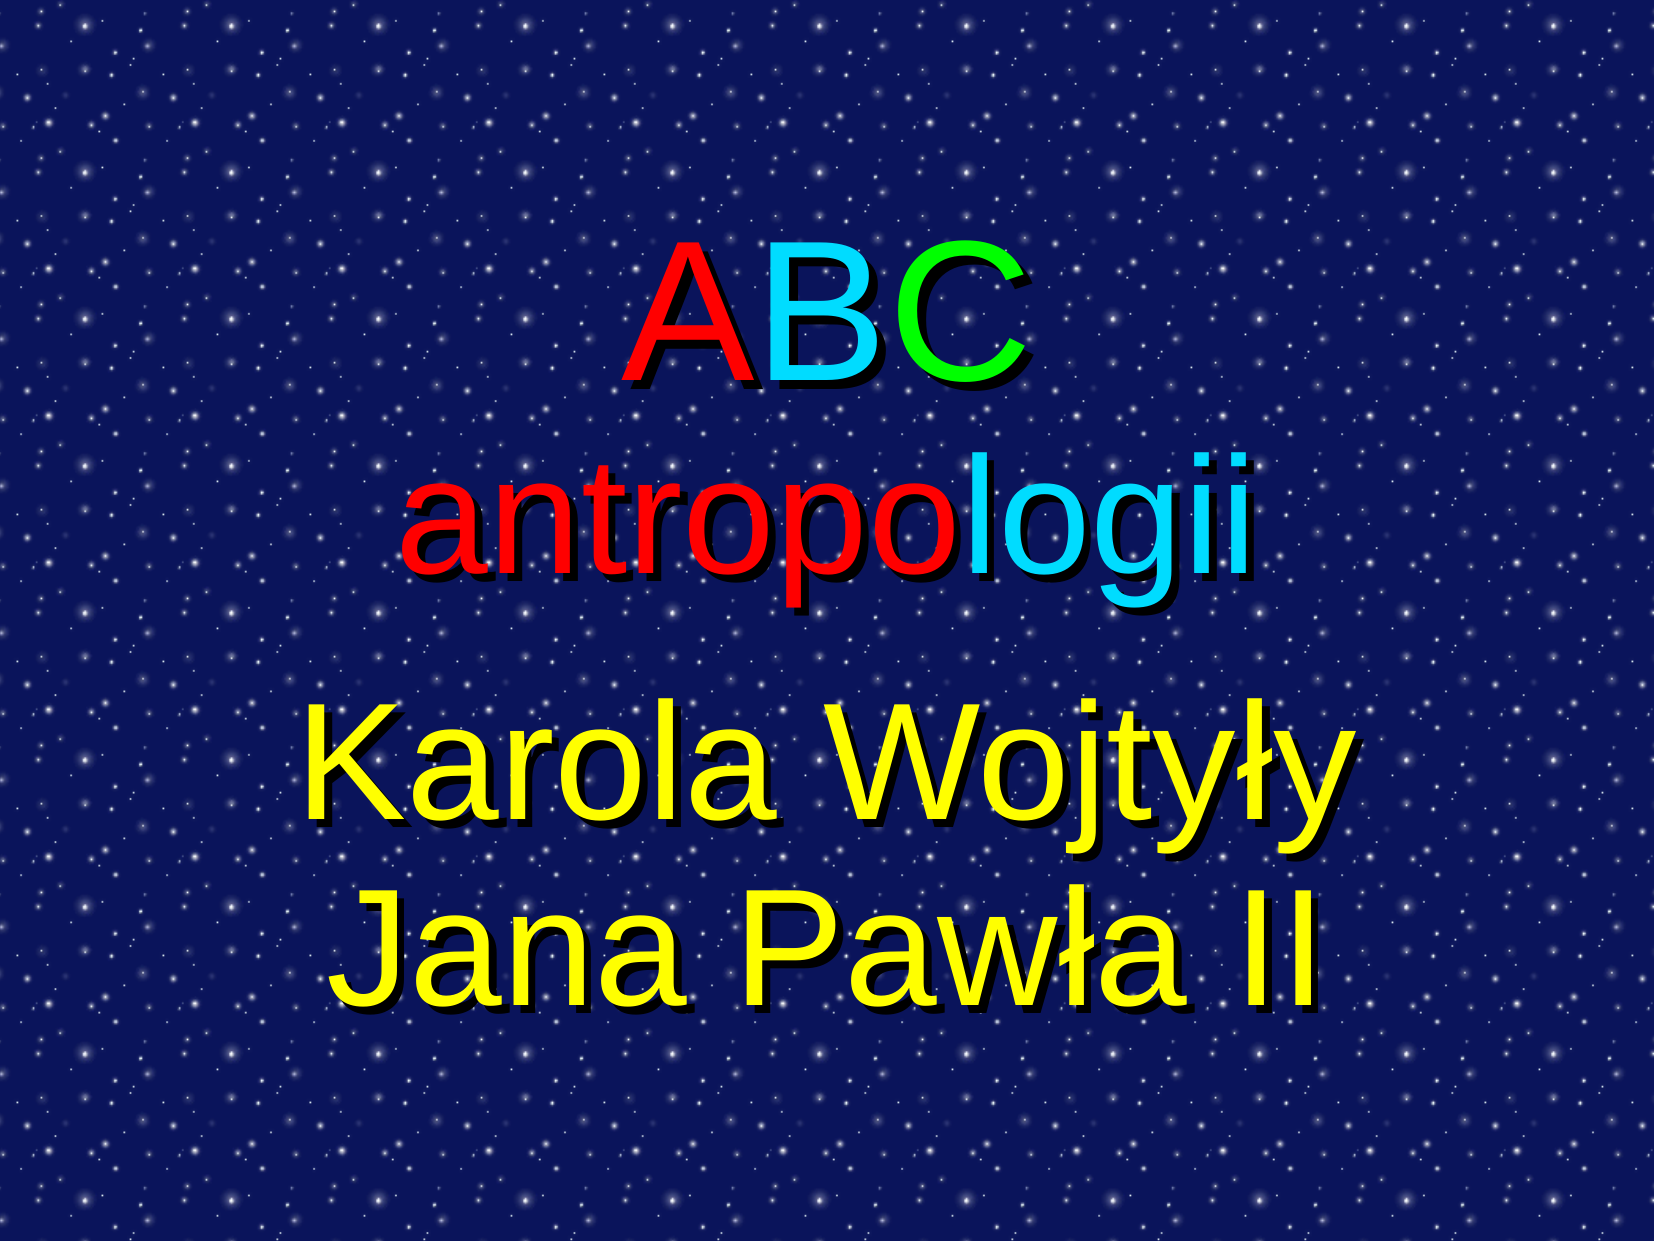

# ABC
antropologii
Karola Wojtyły
Jana Pawła II